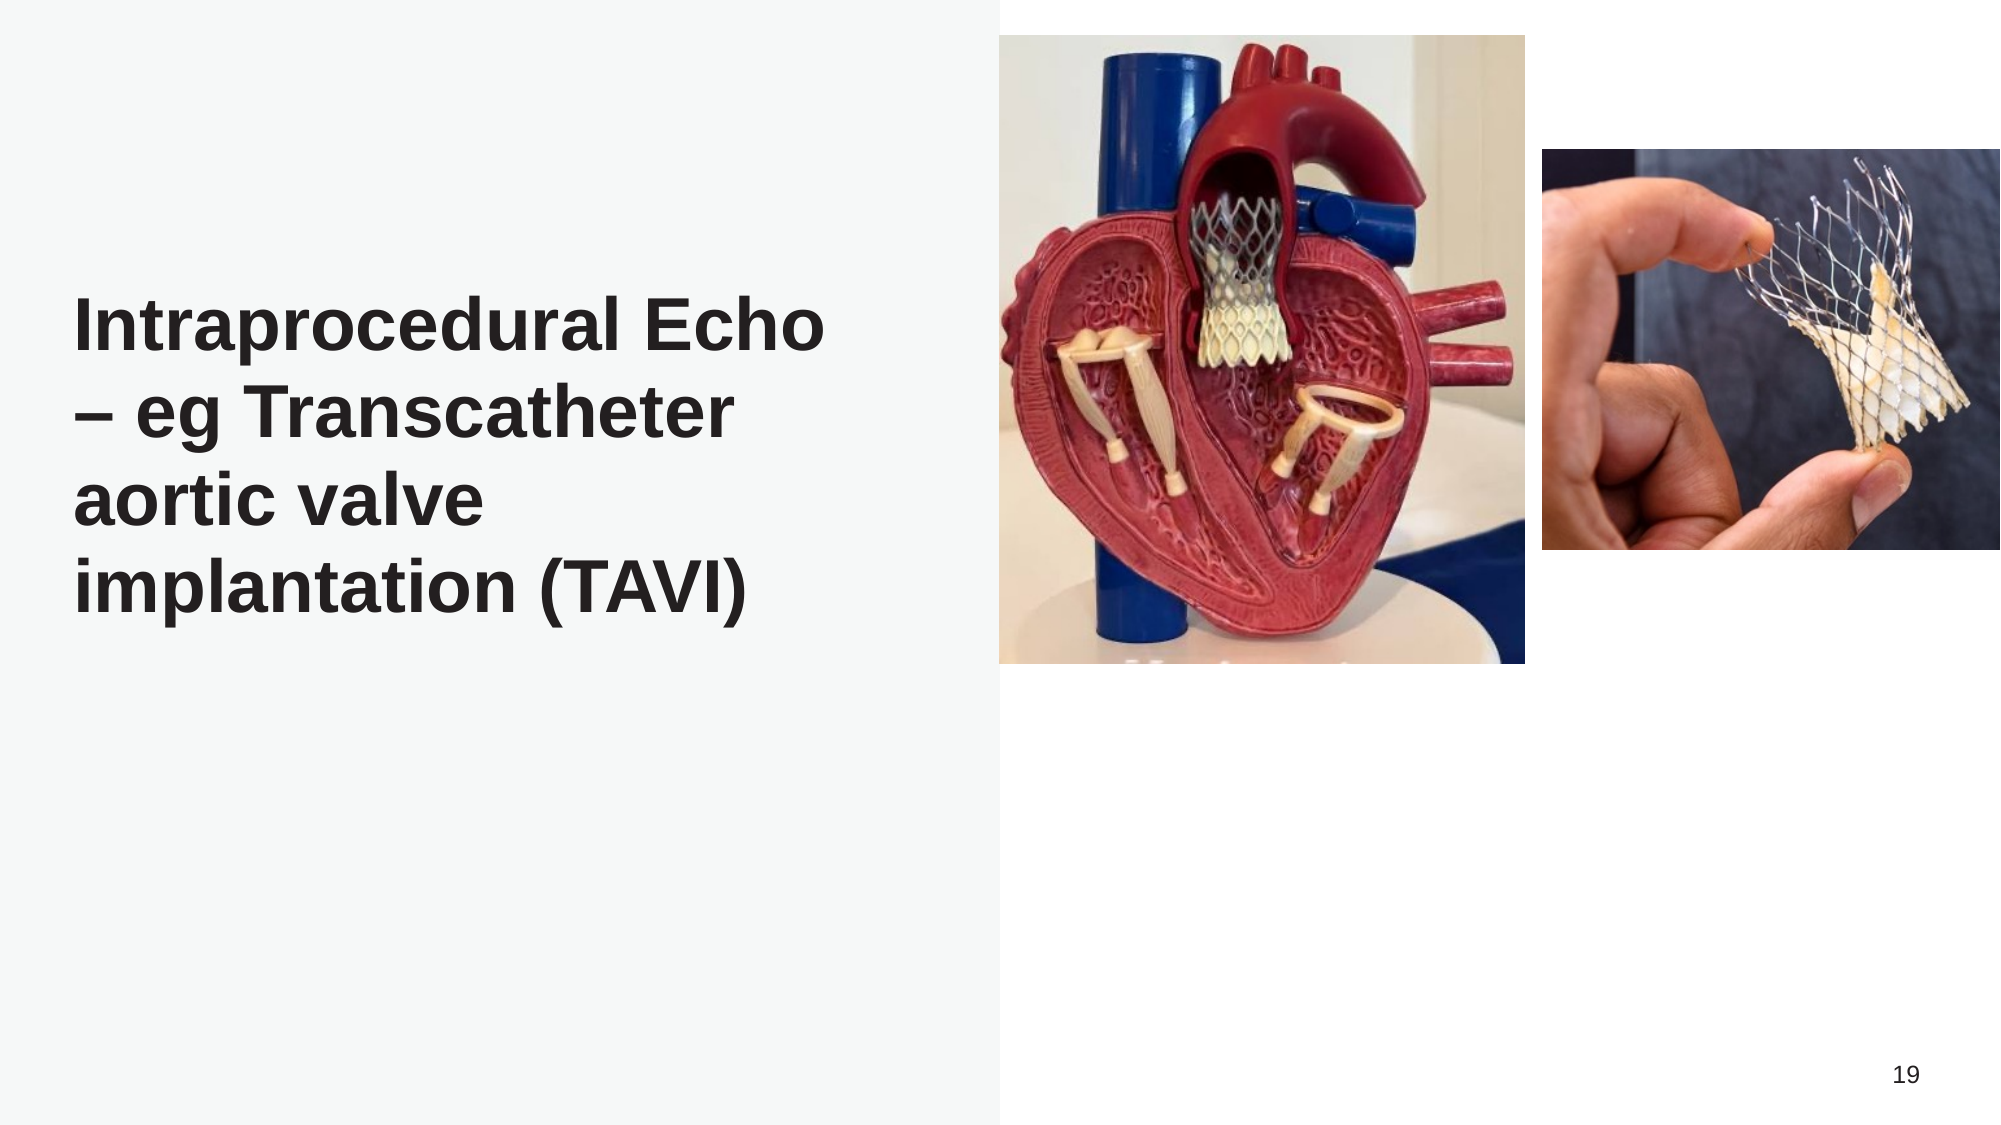

# Intraprocedural Echo – eg Transcatheter aortic valve implantation (TAVI)